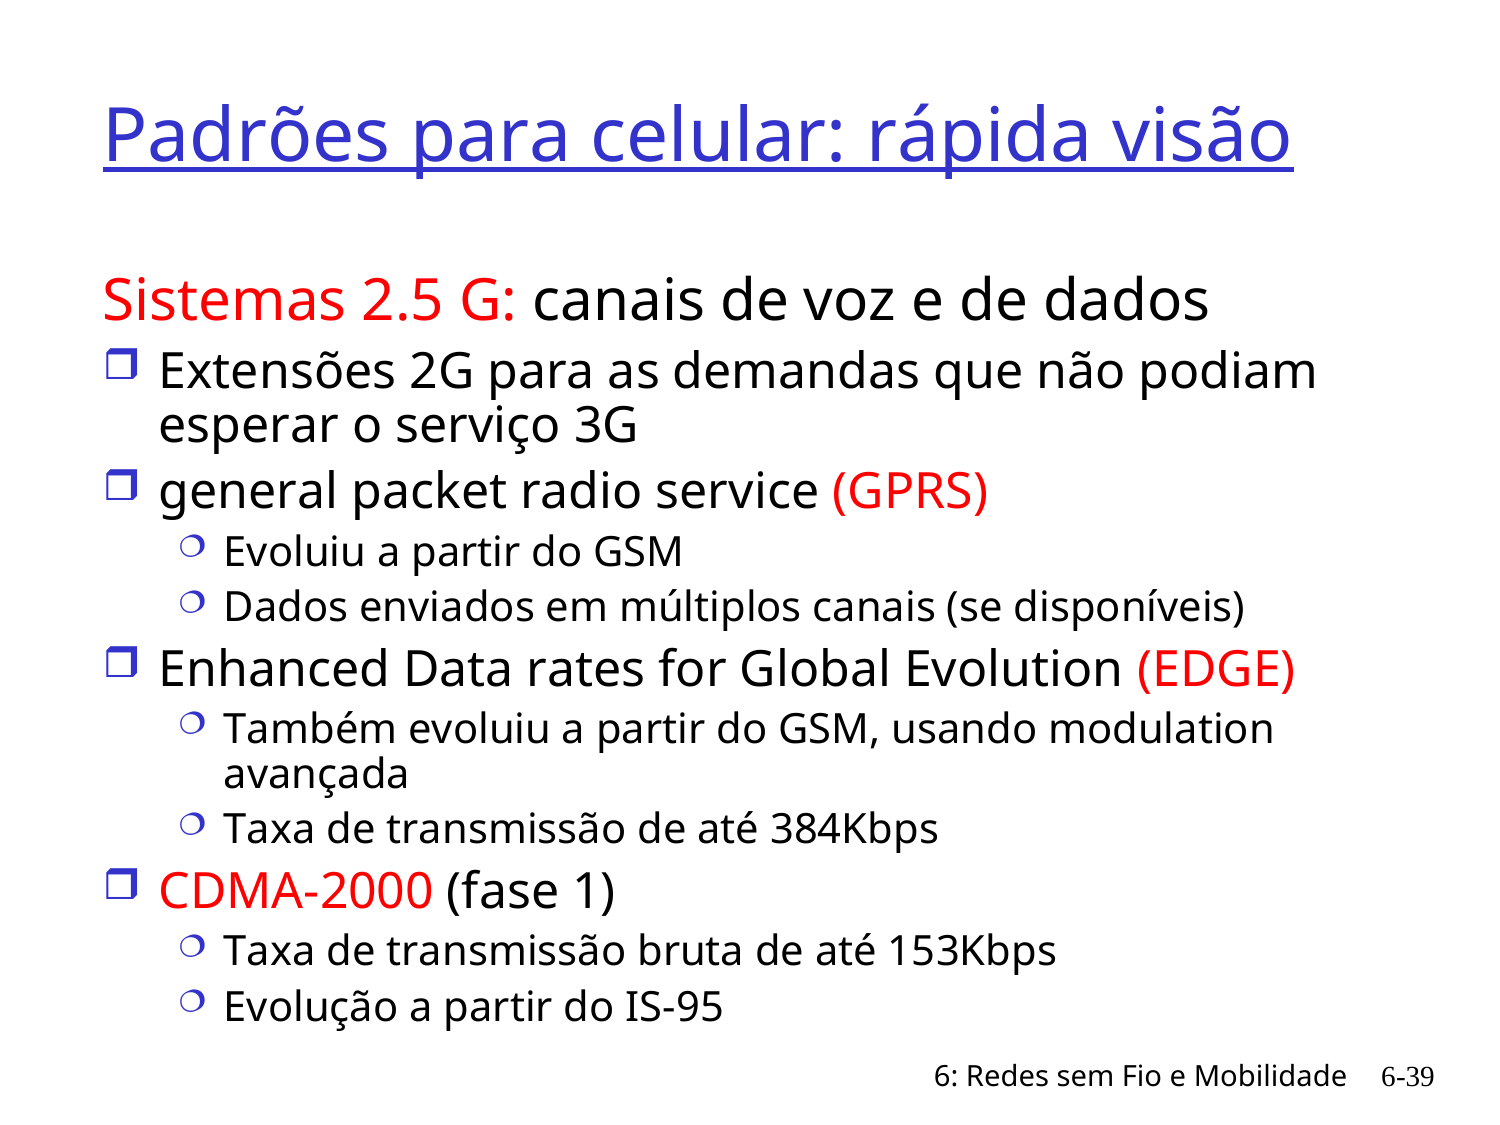

Padrões para celular: rápida visão
Sistemas 2.5 G: canais de voz e de dados
Extensões 2G para as demandas que não podiam esperar o serviço 3G
general packet radio service (GPRS)
Evoluiu a partir do GSM
Dados enviados em múltiplos canais (se disponíveis)
Enhanced Data rates for Global Evolution (EDGE)
Também evoluiu a partir do GSM, usando modulation avançada
Taxa de transmissão de até 384Kbps
CDMA-2000 (fase 1)
Taxa de transmissão bruta de até 153Kbps
Evolução a partir do IS-95
6: Redes sem Fio e Mobilidade